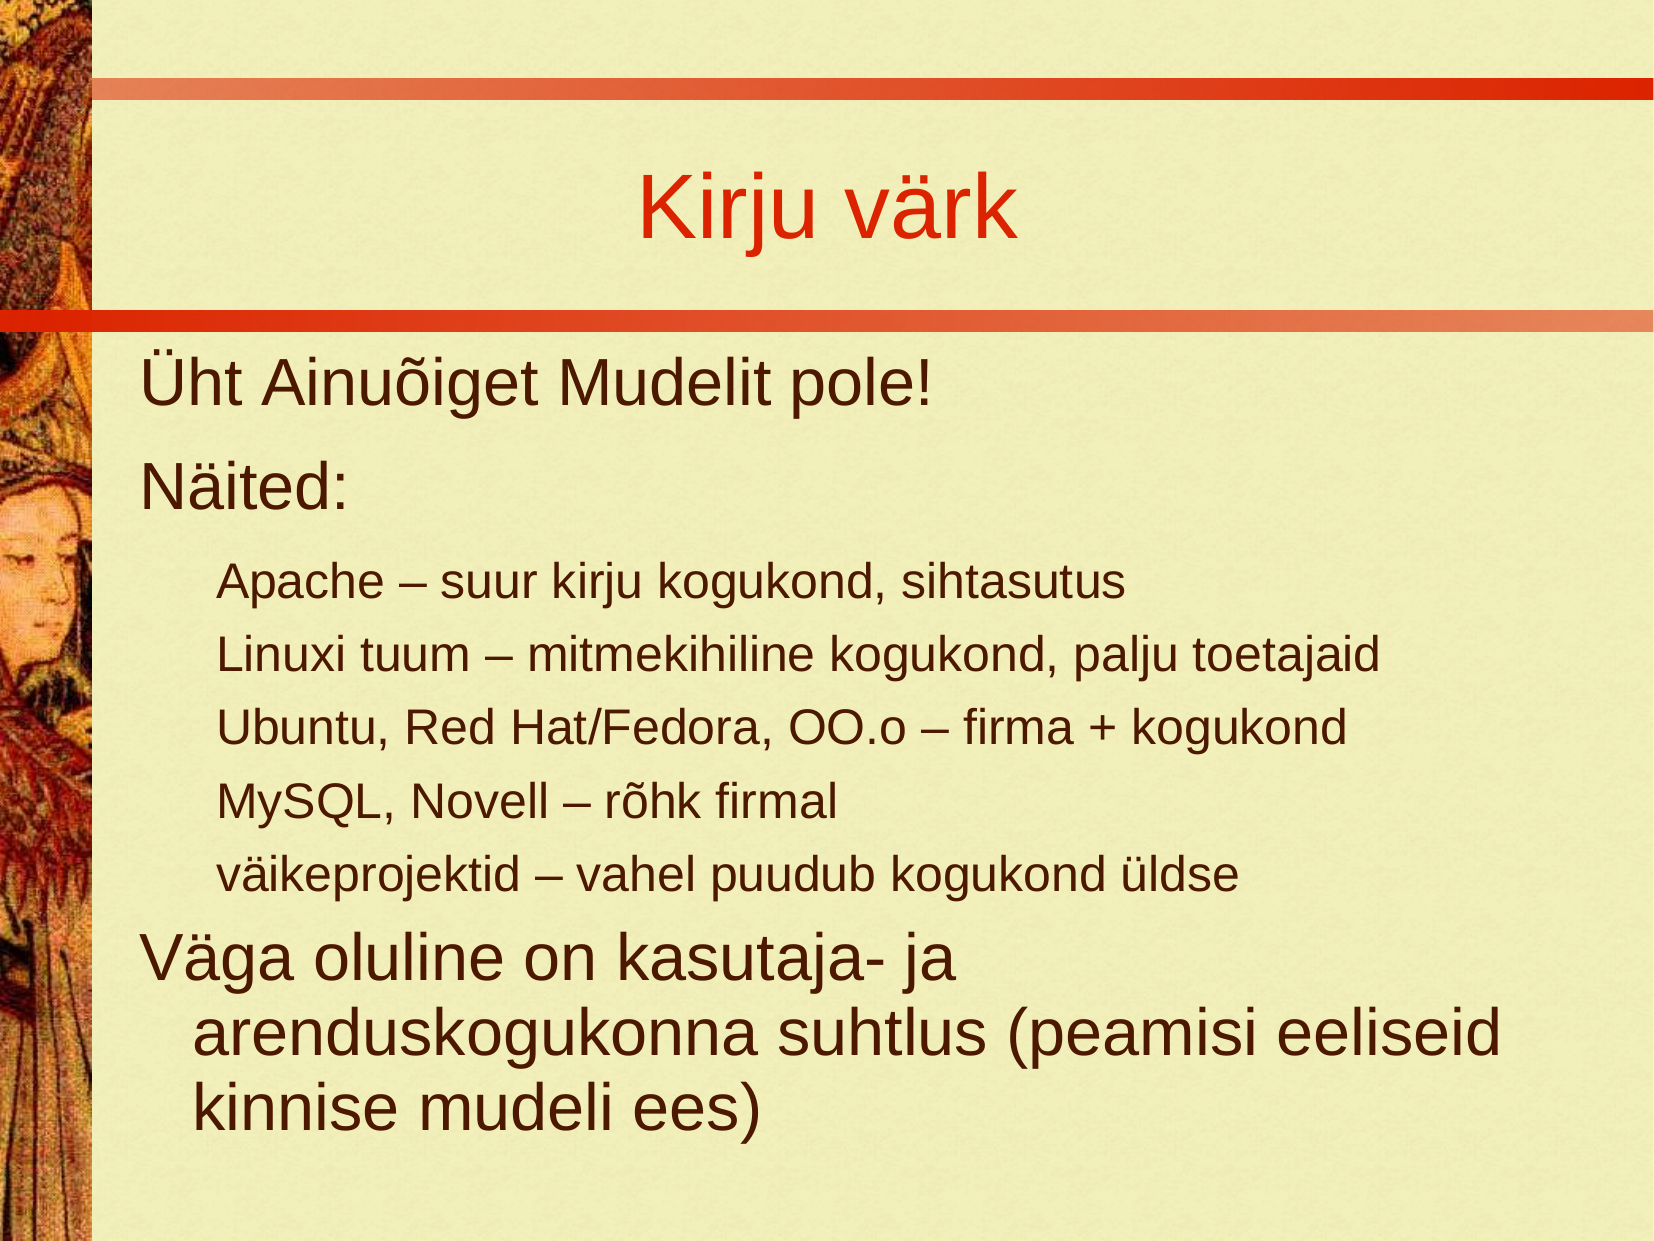

# Kirju värk
Üht Ainuõiget Mudelit pole!
Näited:
Apache – suur kirju kogukond, sihtasutus
Linuxi tuum – mitmekihiline kogukond, palju toetajaid
Ubuntu, Red Hat/Fedora, OO.o – firma + kogukond
MySQL, Novell – rõhk firmal
väikeprojektid – vahel puudub kogukond üldse
Väga oluline on kasutaja- ja arenduskogukonna suhtlus (peamisi eeliseid kinnise mudeli ees)